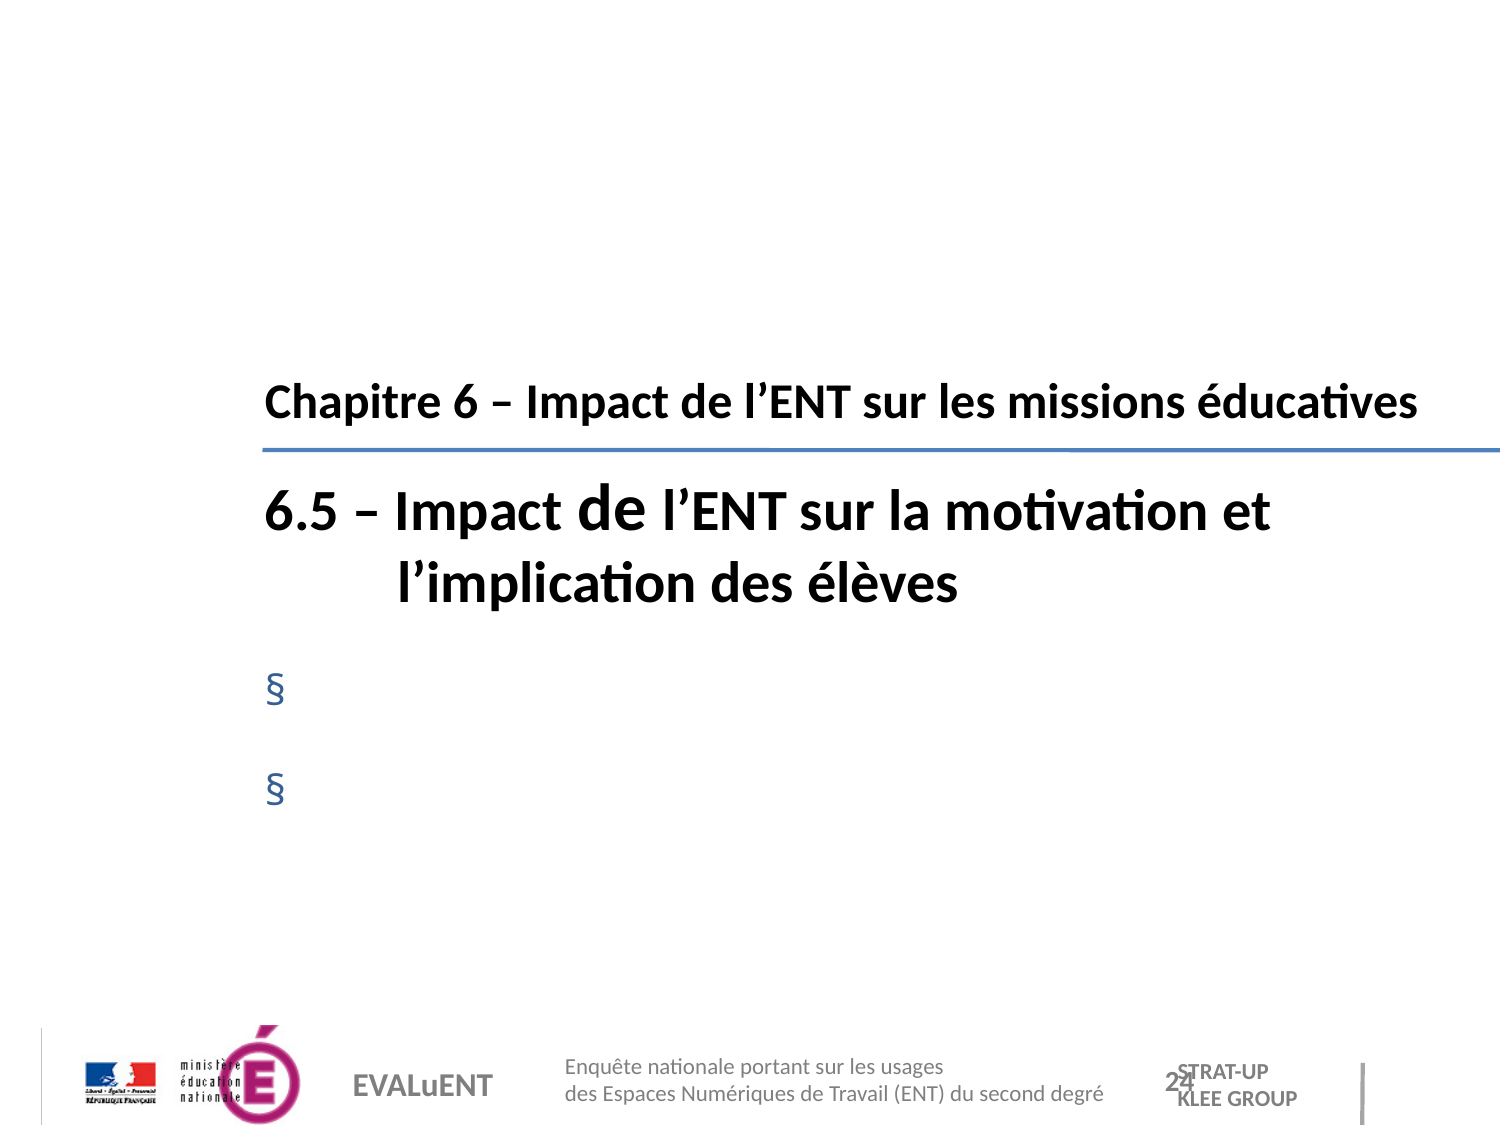

Chapitre 6 – Impact de l’ENT sur les missions éducatives
6.5 – Impact de l’ENT sur la motivation et
 l’implication des élèves